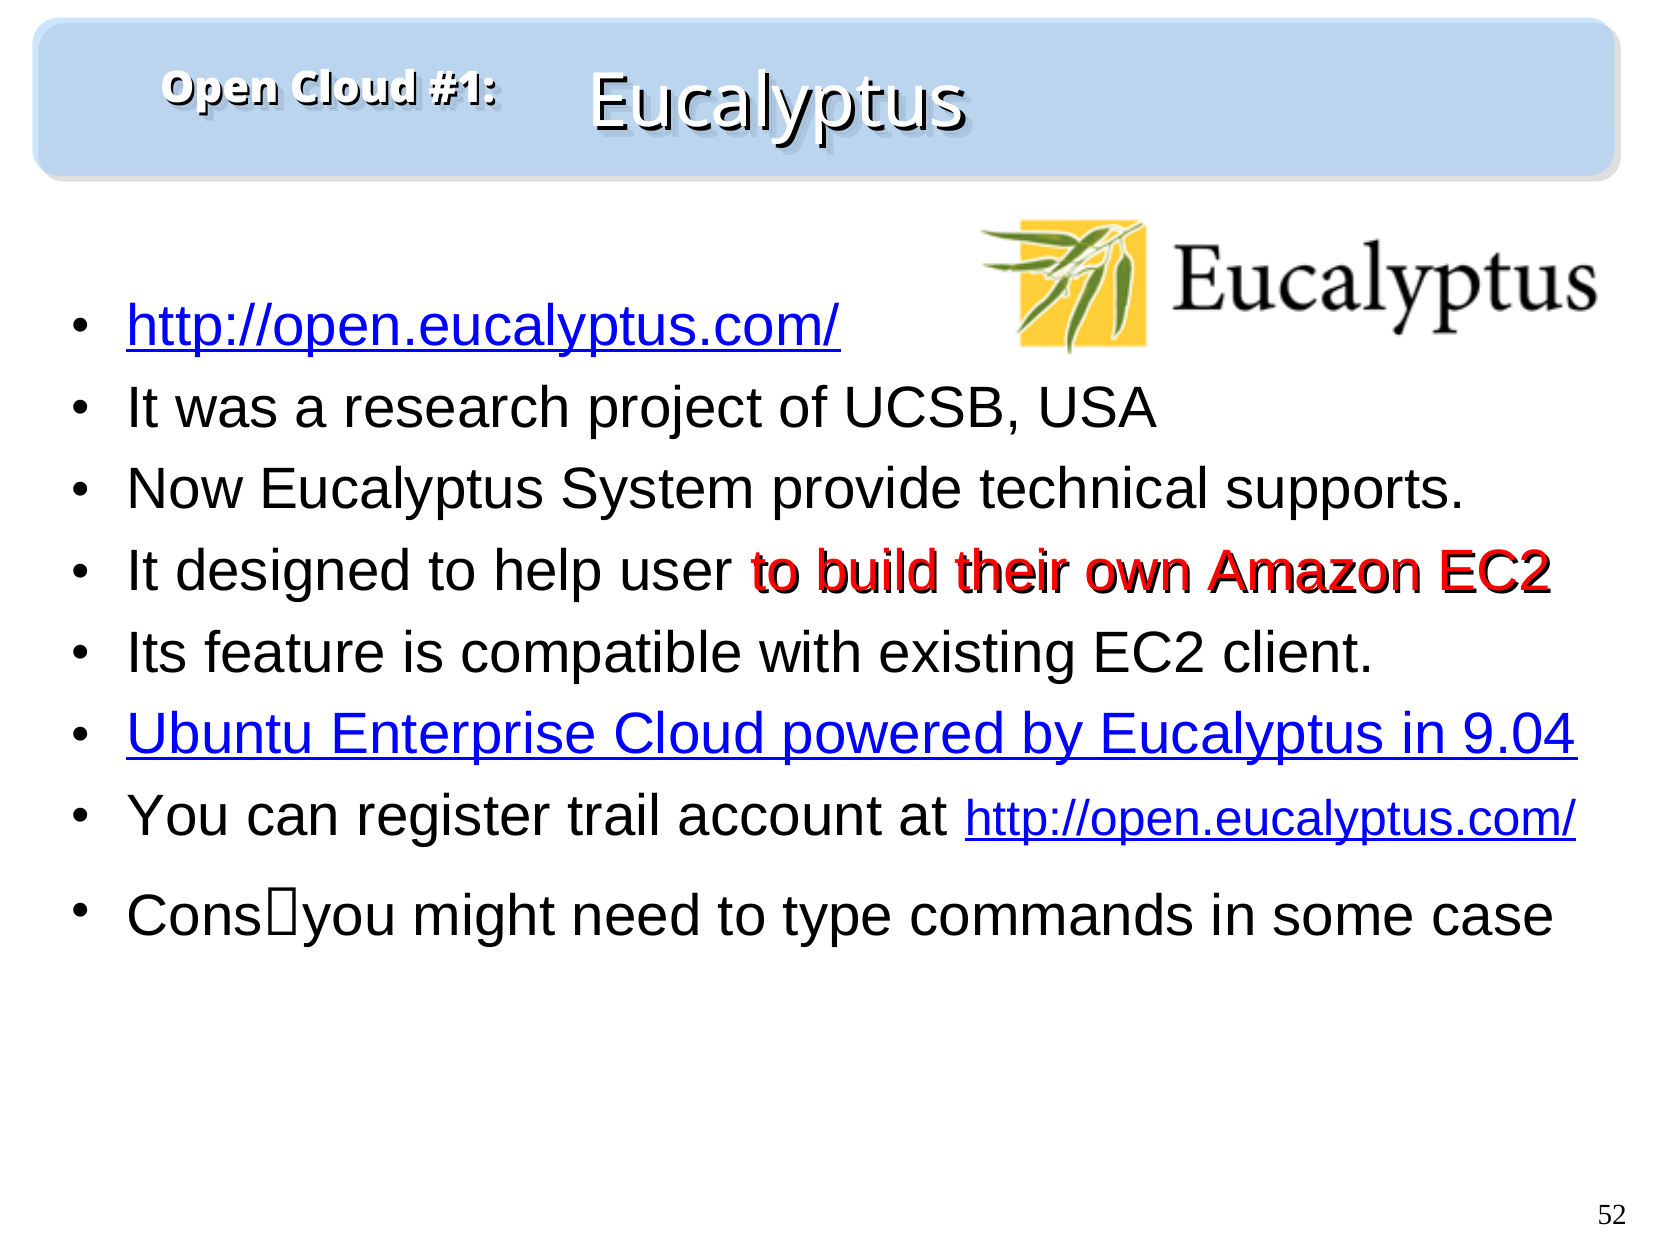

Open Cloud #1: 　Eucalyptus
# http://open.eucalyptus.com/
It was a research project of UCSB, USA
Now Eucalyptus System provide technical supports.
It designed to help user to build their own Amazon EC2
Its feature is compatible with existing EC2 client.
Ubuntu Enterprise Cloud powered by Eucalyptus in 9.04
You can register trail account at http://open.eucalyptus.com/
Cons：you might need to type commands in some case
52